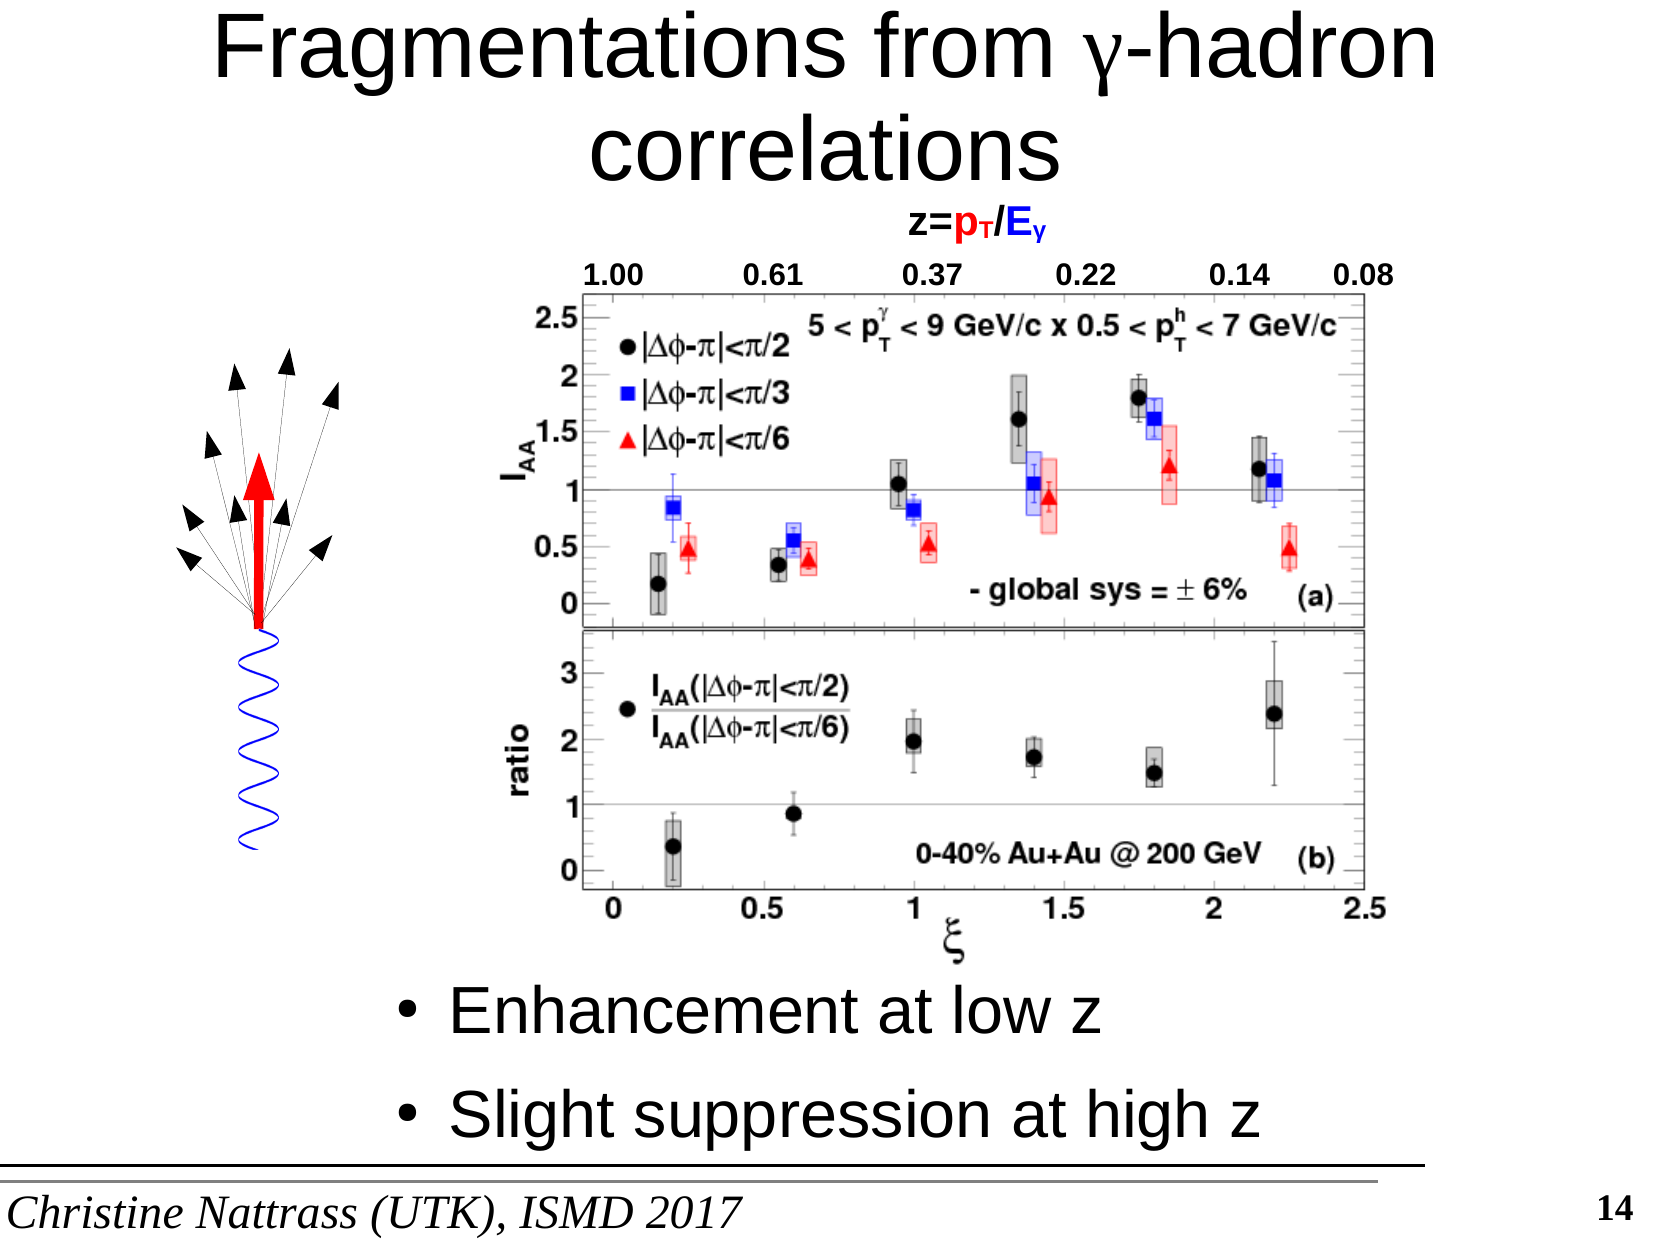

# Fragmentations from γ-hadron correlations
z=pT/Eγ
1.00
0.61
0.37
0.22
0.14
0.08
Enhancement at low z
Slight suppression at high z